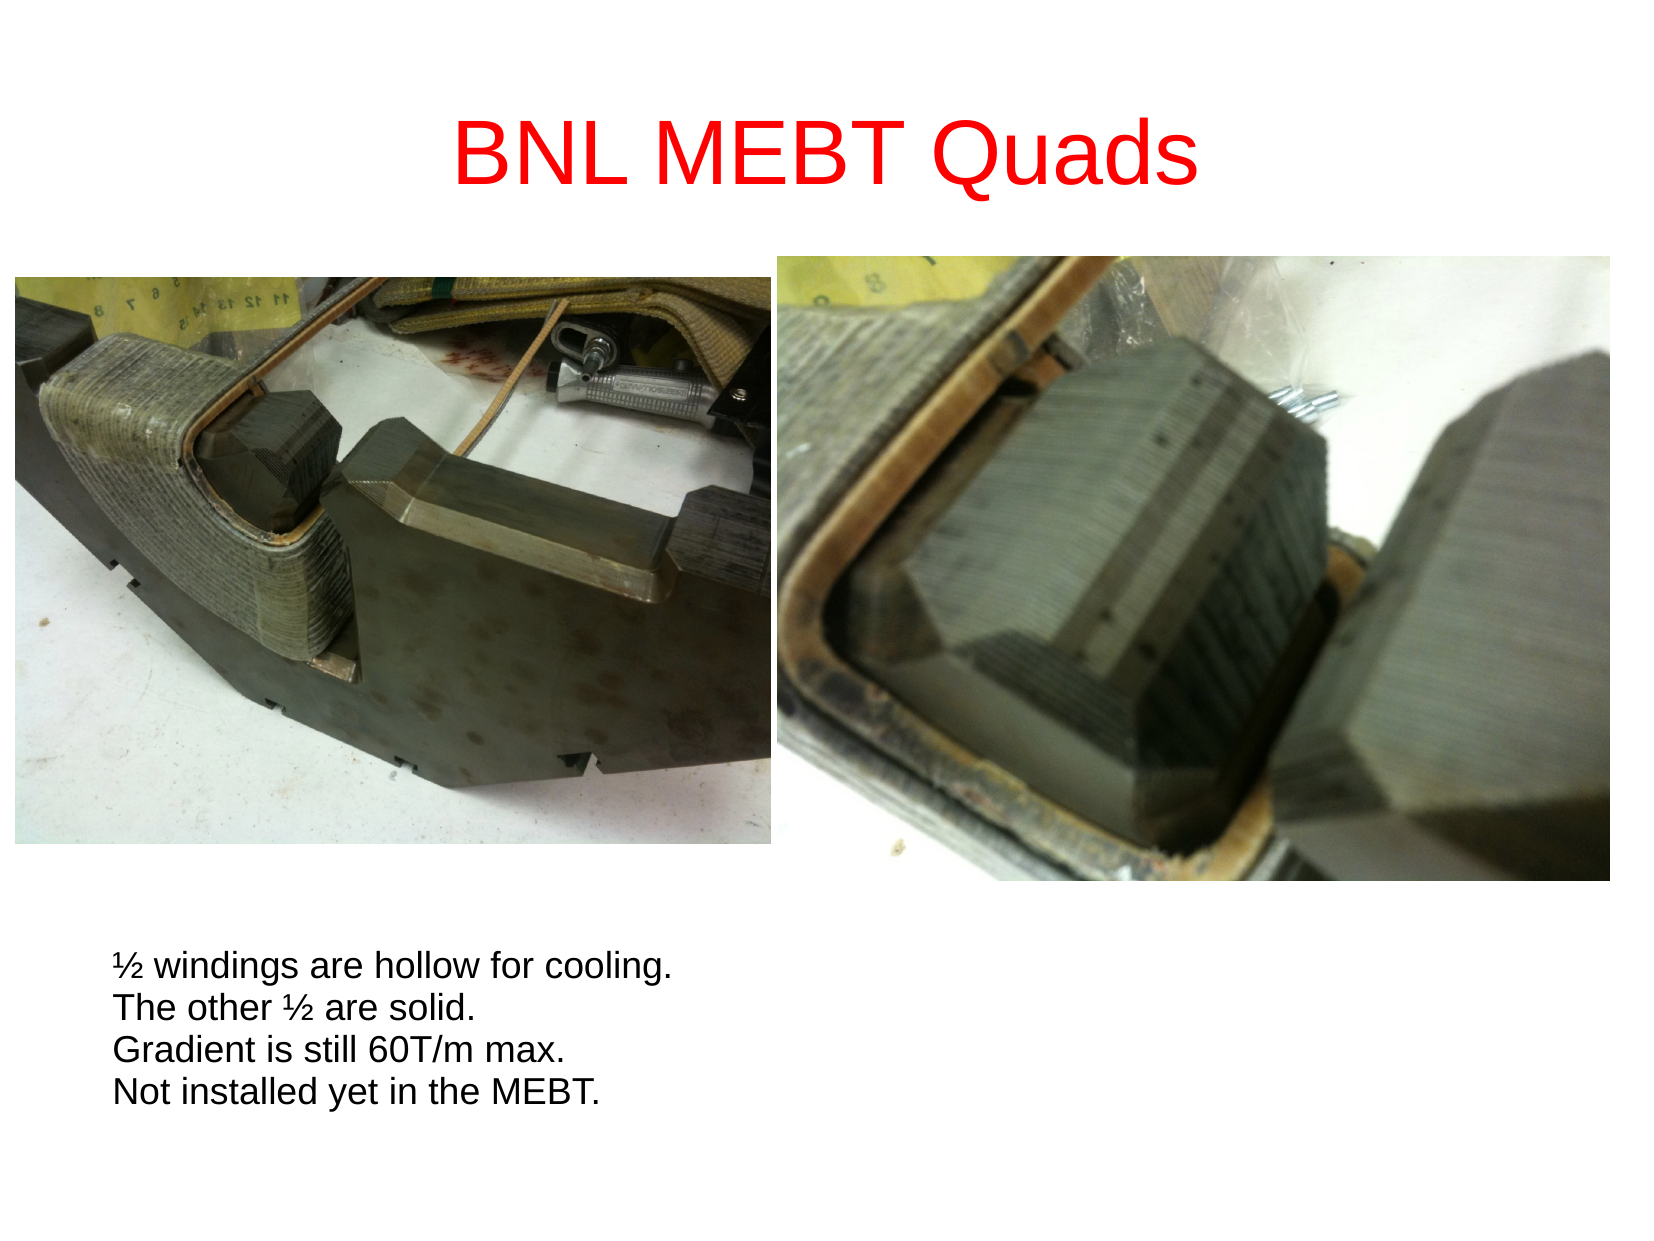

# BNL MEBT Quads
½ windings are hollow for cooling.
The other ½ are solid.
Gradient is still 60T/m max.
Not installed yet in the MEBT.